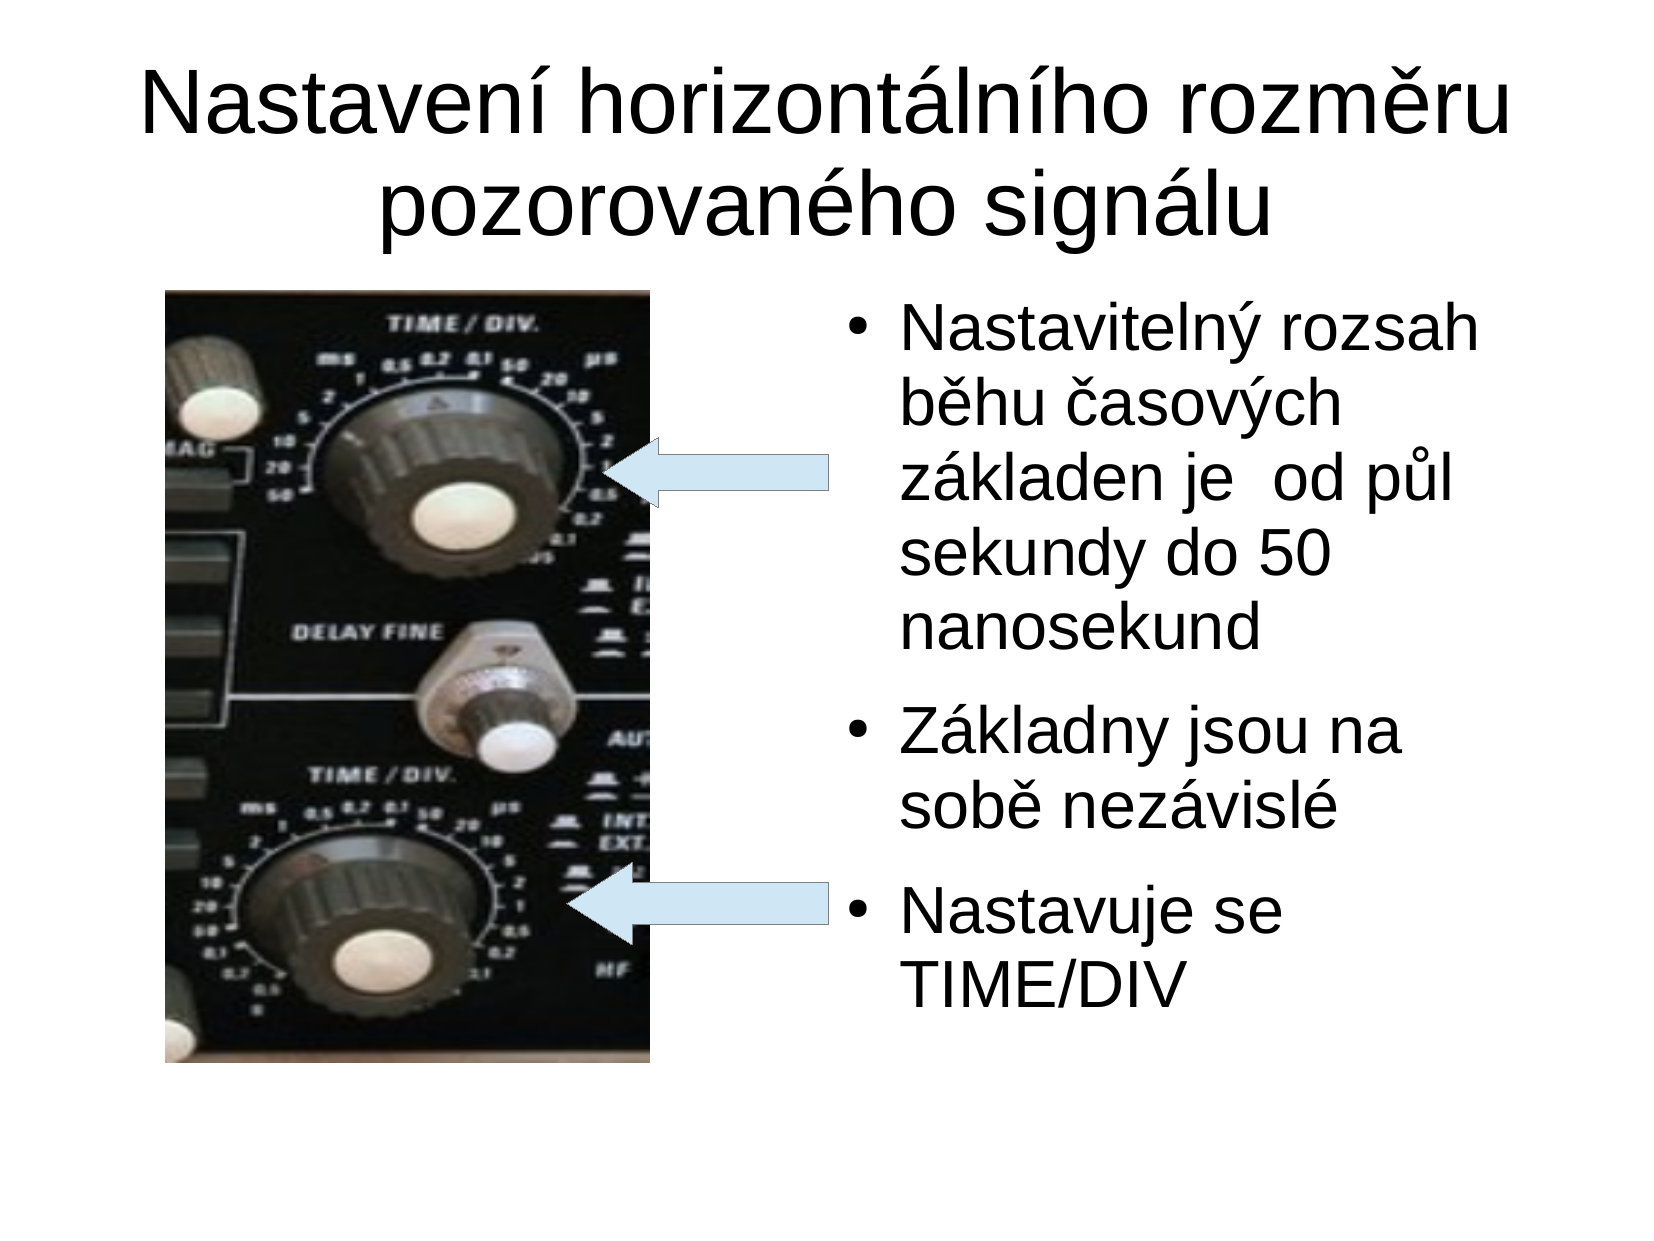

# Nastavení horizontálního rozměru pozorovaného signálu
Nastavitelný rozsah běhu časových základen je od půl sekundy do 50 nanosekund
Základny jsou na sobě nezávislé
Nastavuje se TIME/DIV